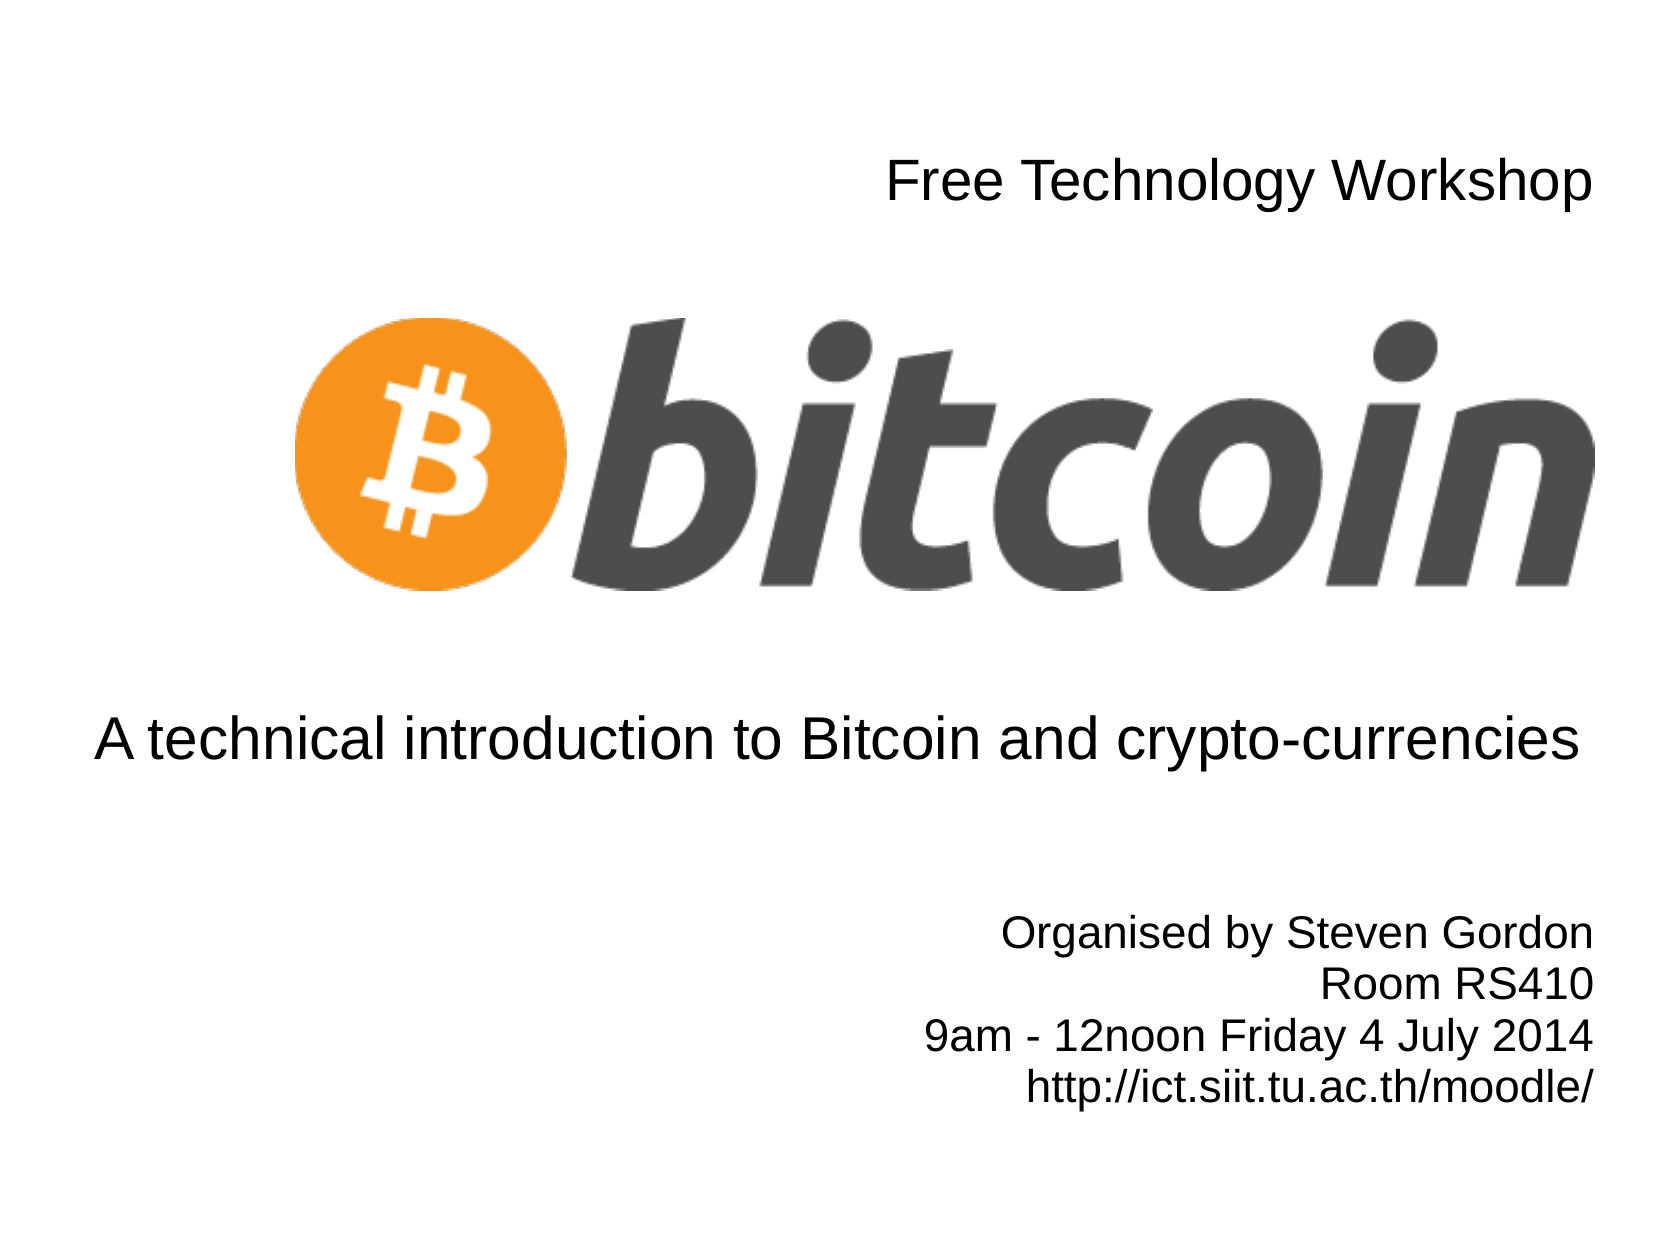

# Free Technology Workshop
A technical introduction to Bitcoin and crypto-currencies
Organised by Steven Gordon
Room RS410
9am - 12noon Friday 4 July 2014
http://ict.siit.tu.ac.th/moodle/